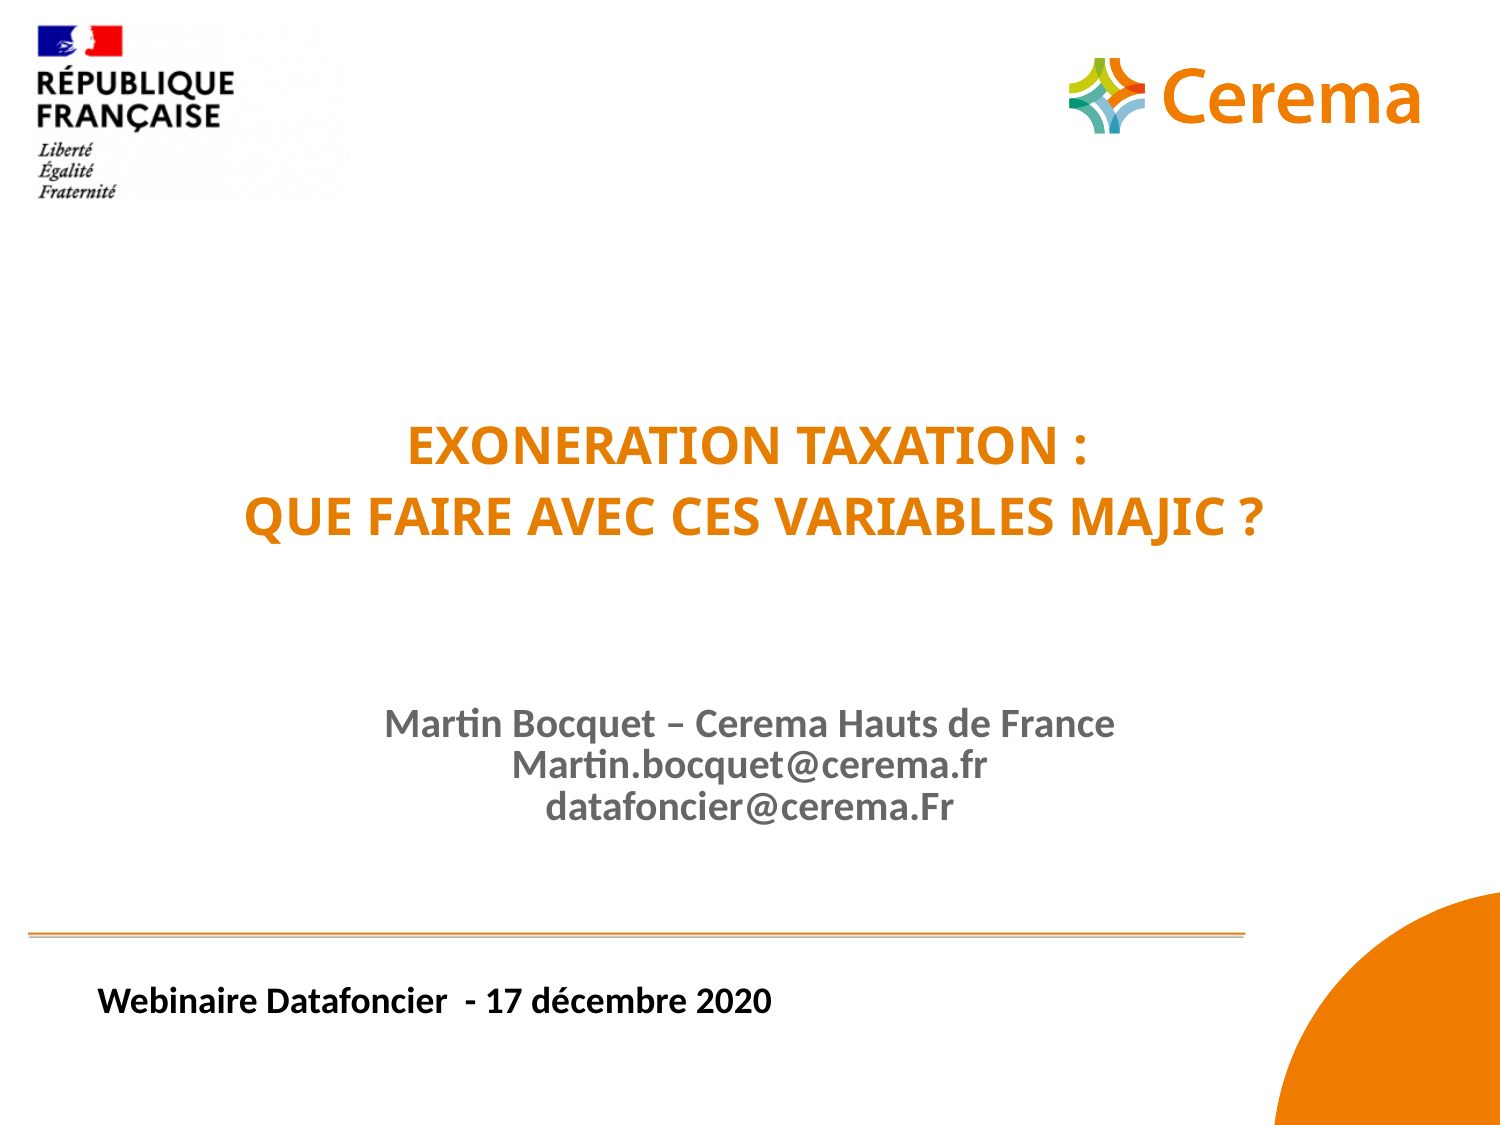

Exoneration Taxation :
que faire avec ces variables Majic ?
Martin Bocquet – Cerema Hauts de France
Martin.bocquet@cerema.fr
datafoncier@cerema.Fr
Webinaire Datafoncier - 17 décembre 2020